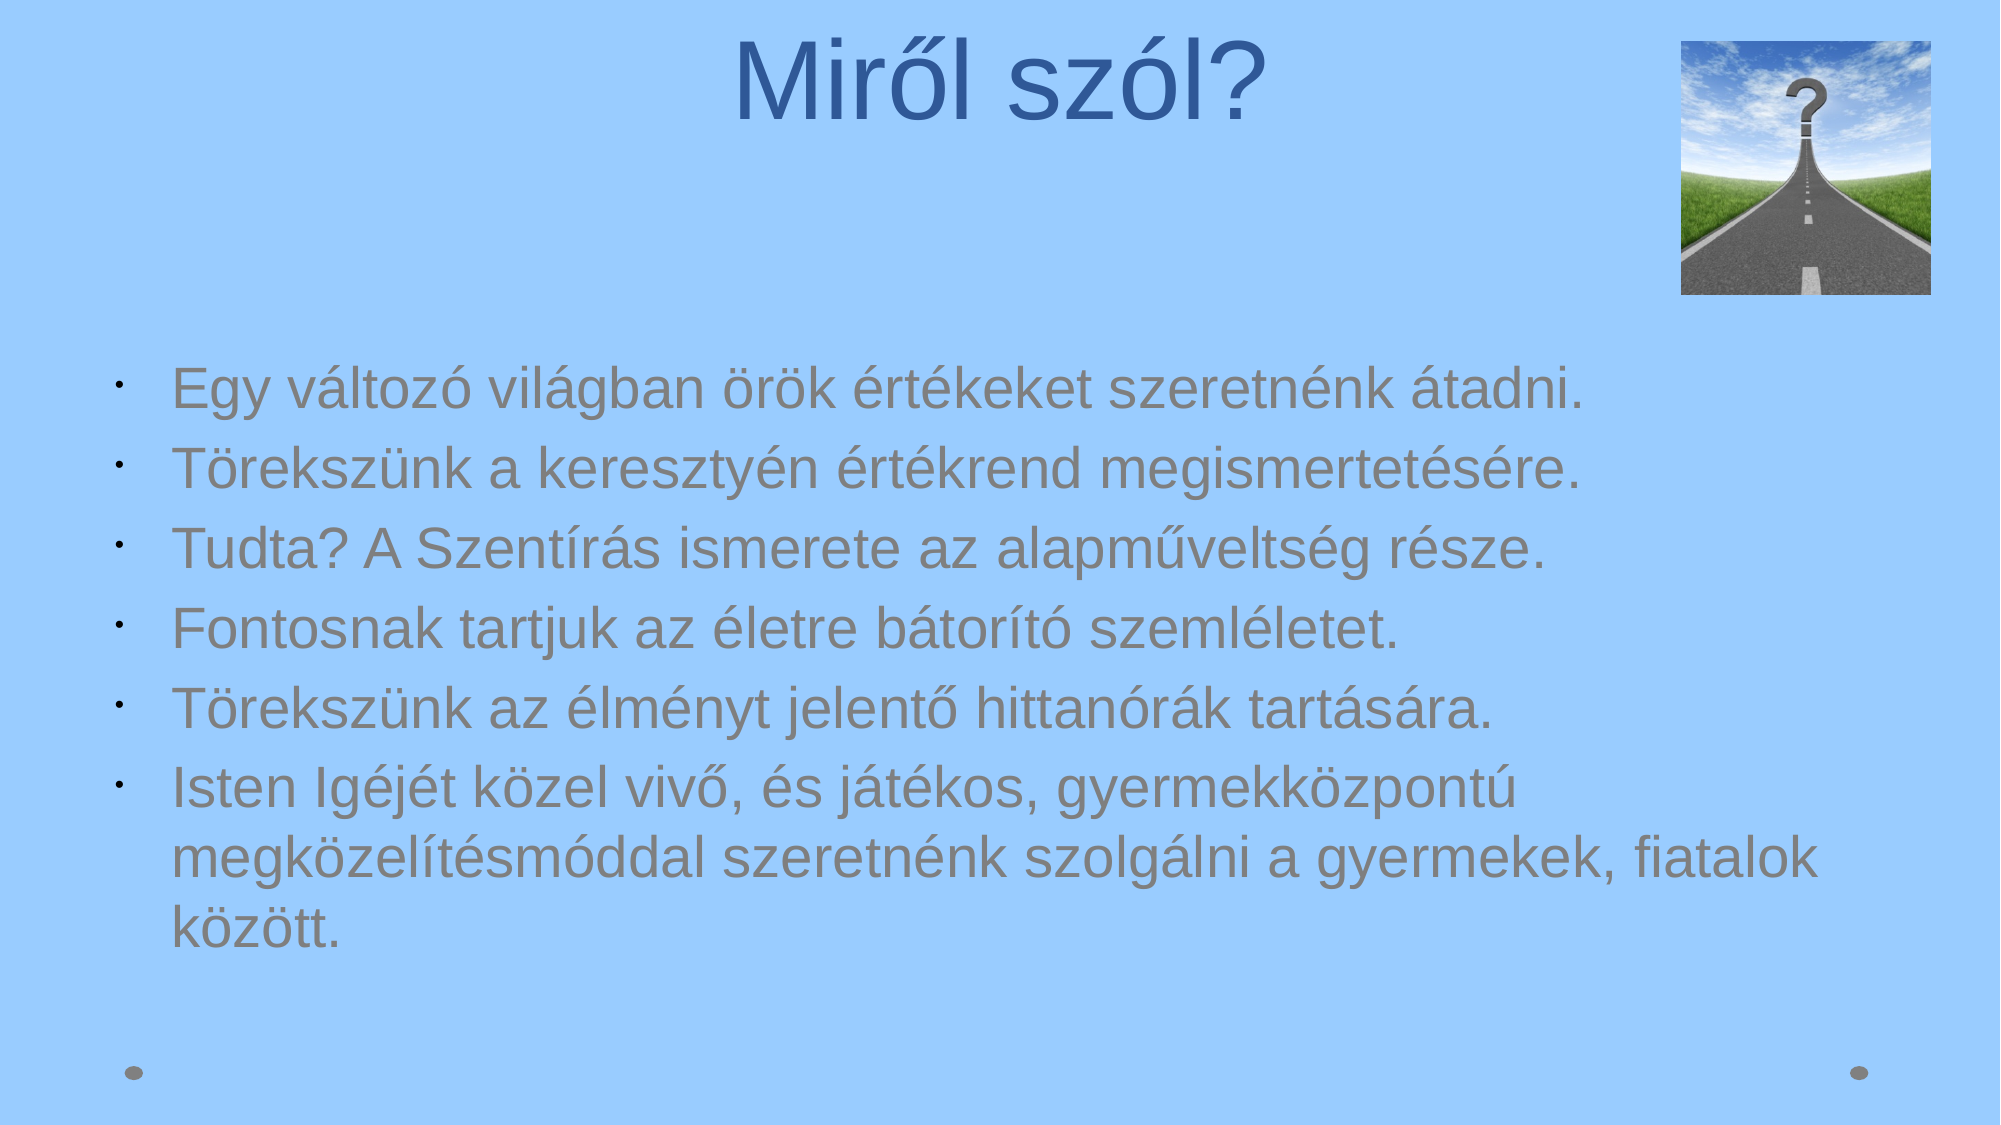

# Miről szól?
Egy változó világban örök értékeket szeretnénk átadni.
Törekszünk a keresztyén értékrend megismertetésére.
Tudta? A Szentírás ismerete az alapműveltség része.
Fontosnak tartjuk az életre bátorító szemléletet.
Törekszünk az élményt jelentő hittanórák tartására.
Isten Igéjét közel vivő, és játékos, gyermekközpontú megközelítésmóddal szeretnénk szolgálni a gyermekek, fiatalok között.